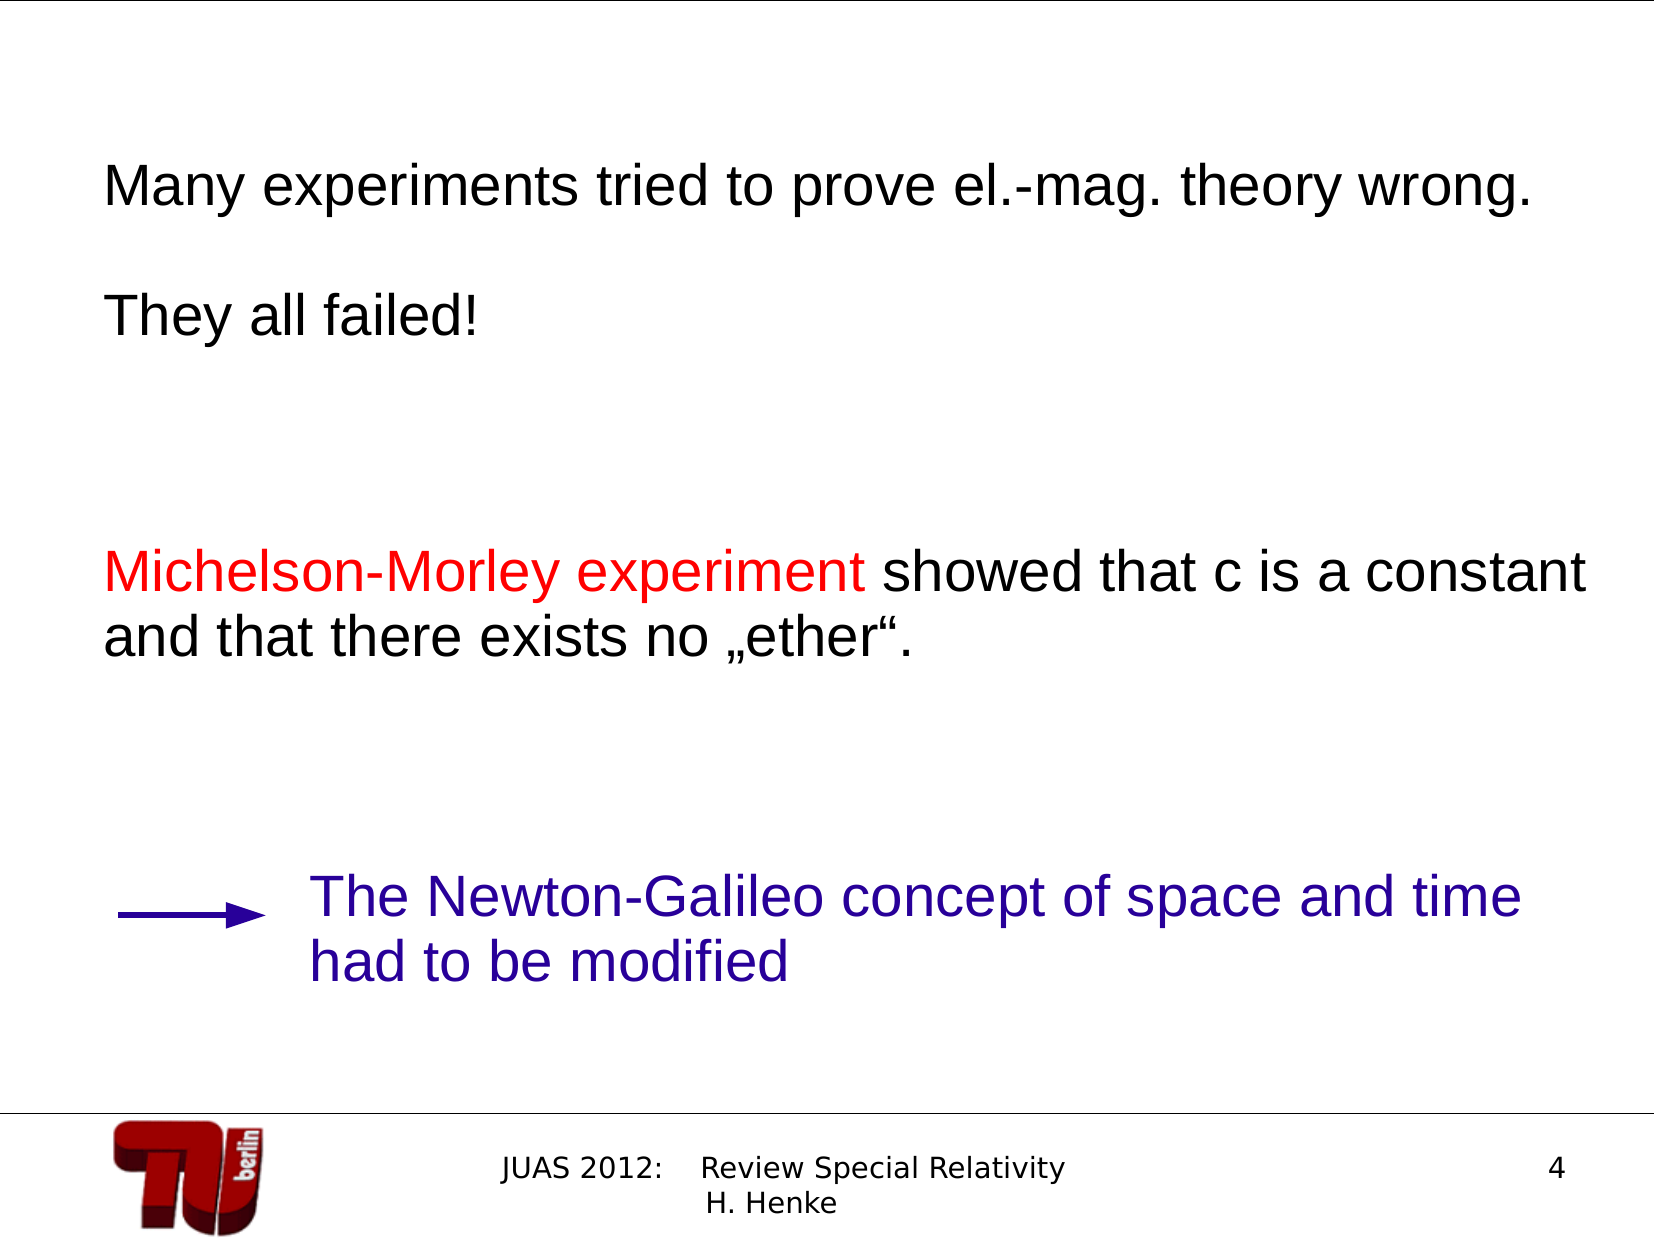

Many experiments tried to prove el.-mag. theory wrong.
They all failed!
Michelson-Morley experiment showed that c is a constant and that there exists no „ether“.
The Newton-Galileo concept of space and time had to be modified
4